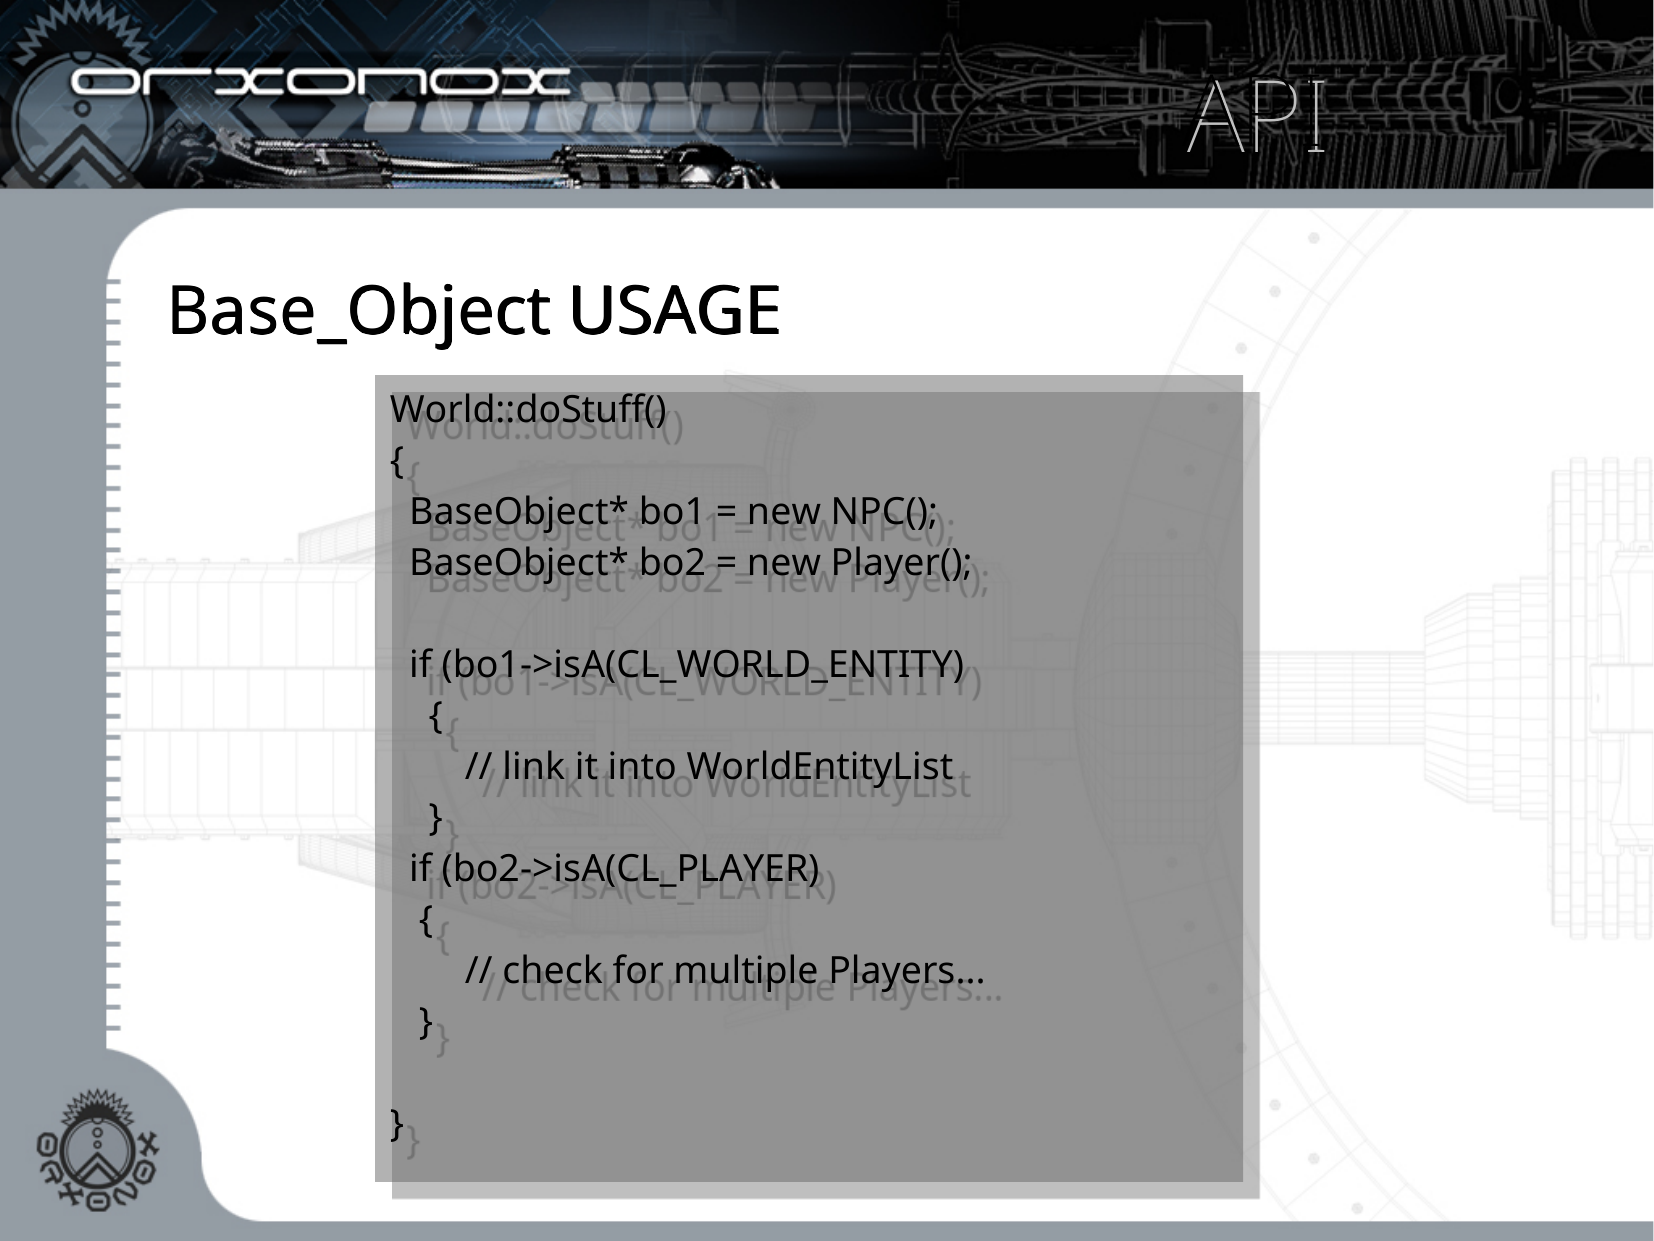

API
Base_Object USAGE
World::doStuff()
{
 BaseObject* bo1 = new NPC();
 BaseObject* bo2 = new Player();
 if (bo1->isA(CL_WORLD_ENTITY)
 {
	// link it into WorldEntityList
 }
 if (bo2->isA(CL_PLAYER)
 {
	// check for multiple Players...
 }
}